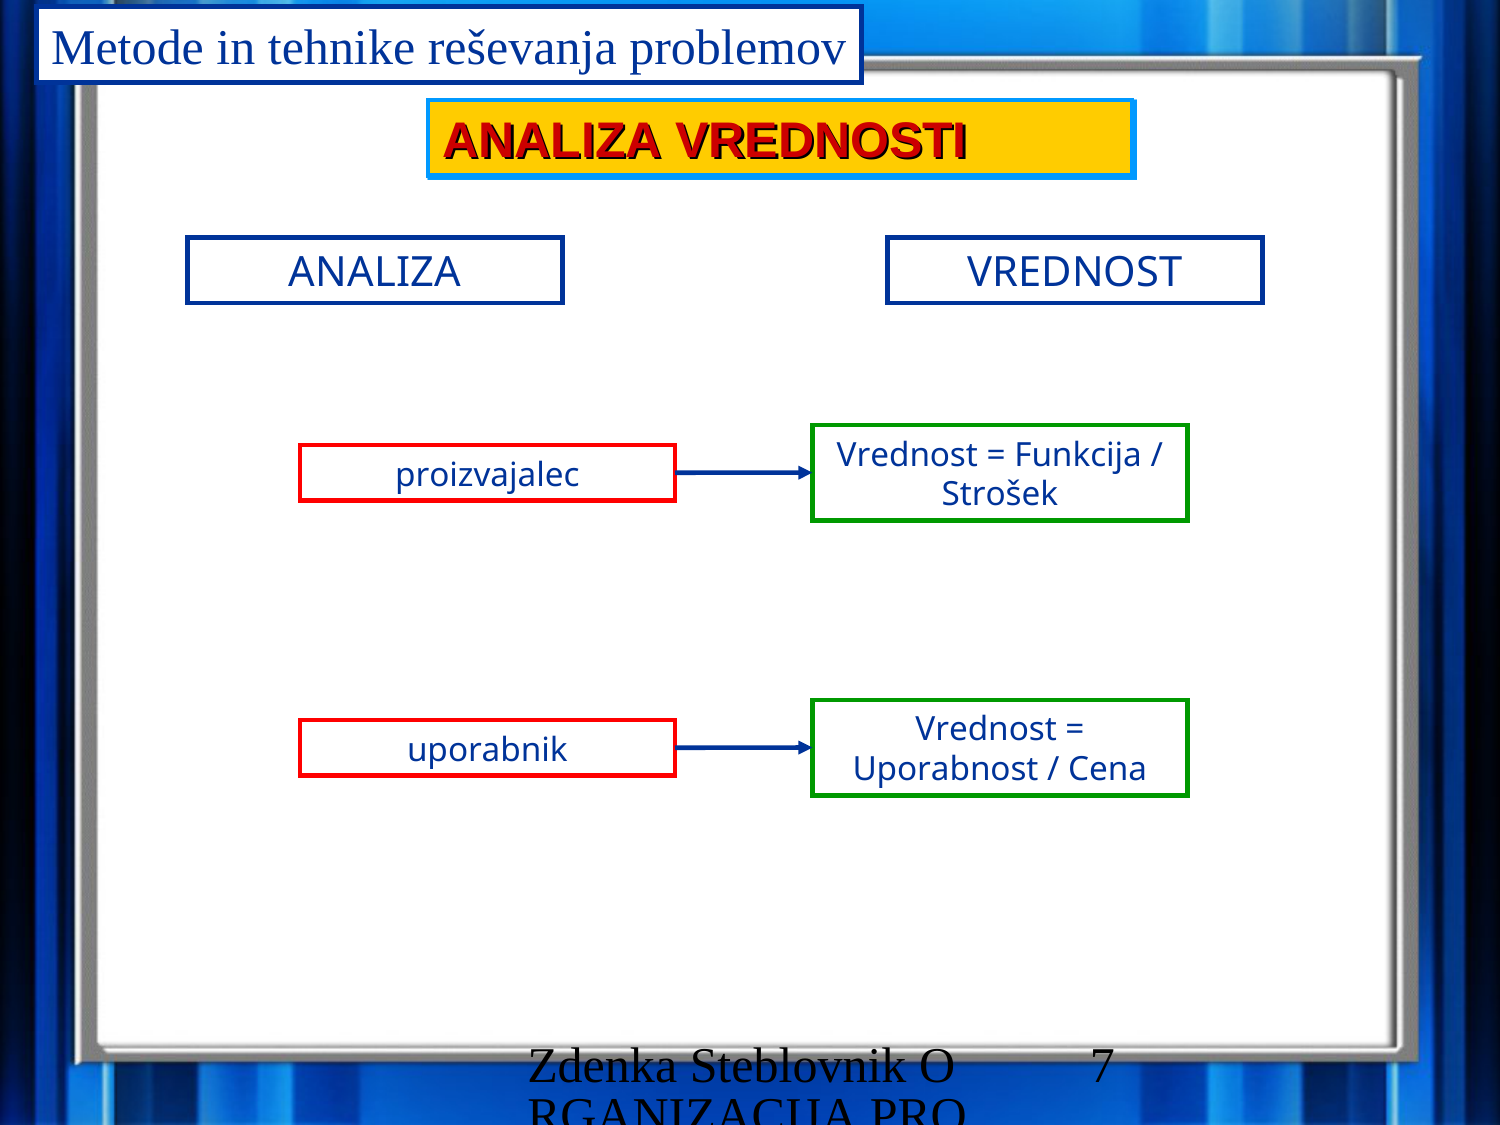

Metode in tehnike reševanja problemov
ANALIZA VREDNOSTI
ANALIZA
VREDNOST
Vrednost = Funkcija / Strošek
proizvajalec
Vrednost = Uporabnost / Cena
uporabnik
Zdenka Steblovnik ORGANIZACIJA PROIZVODNJE 2
7